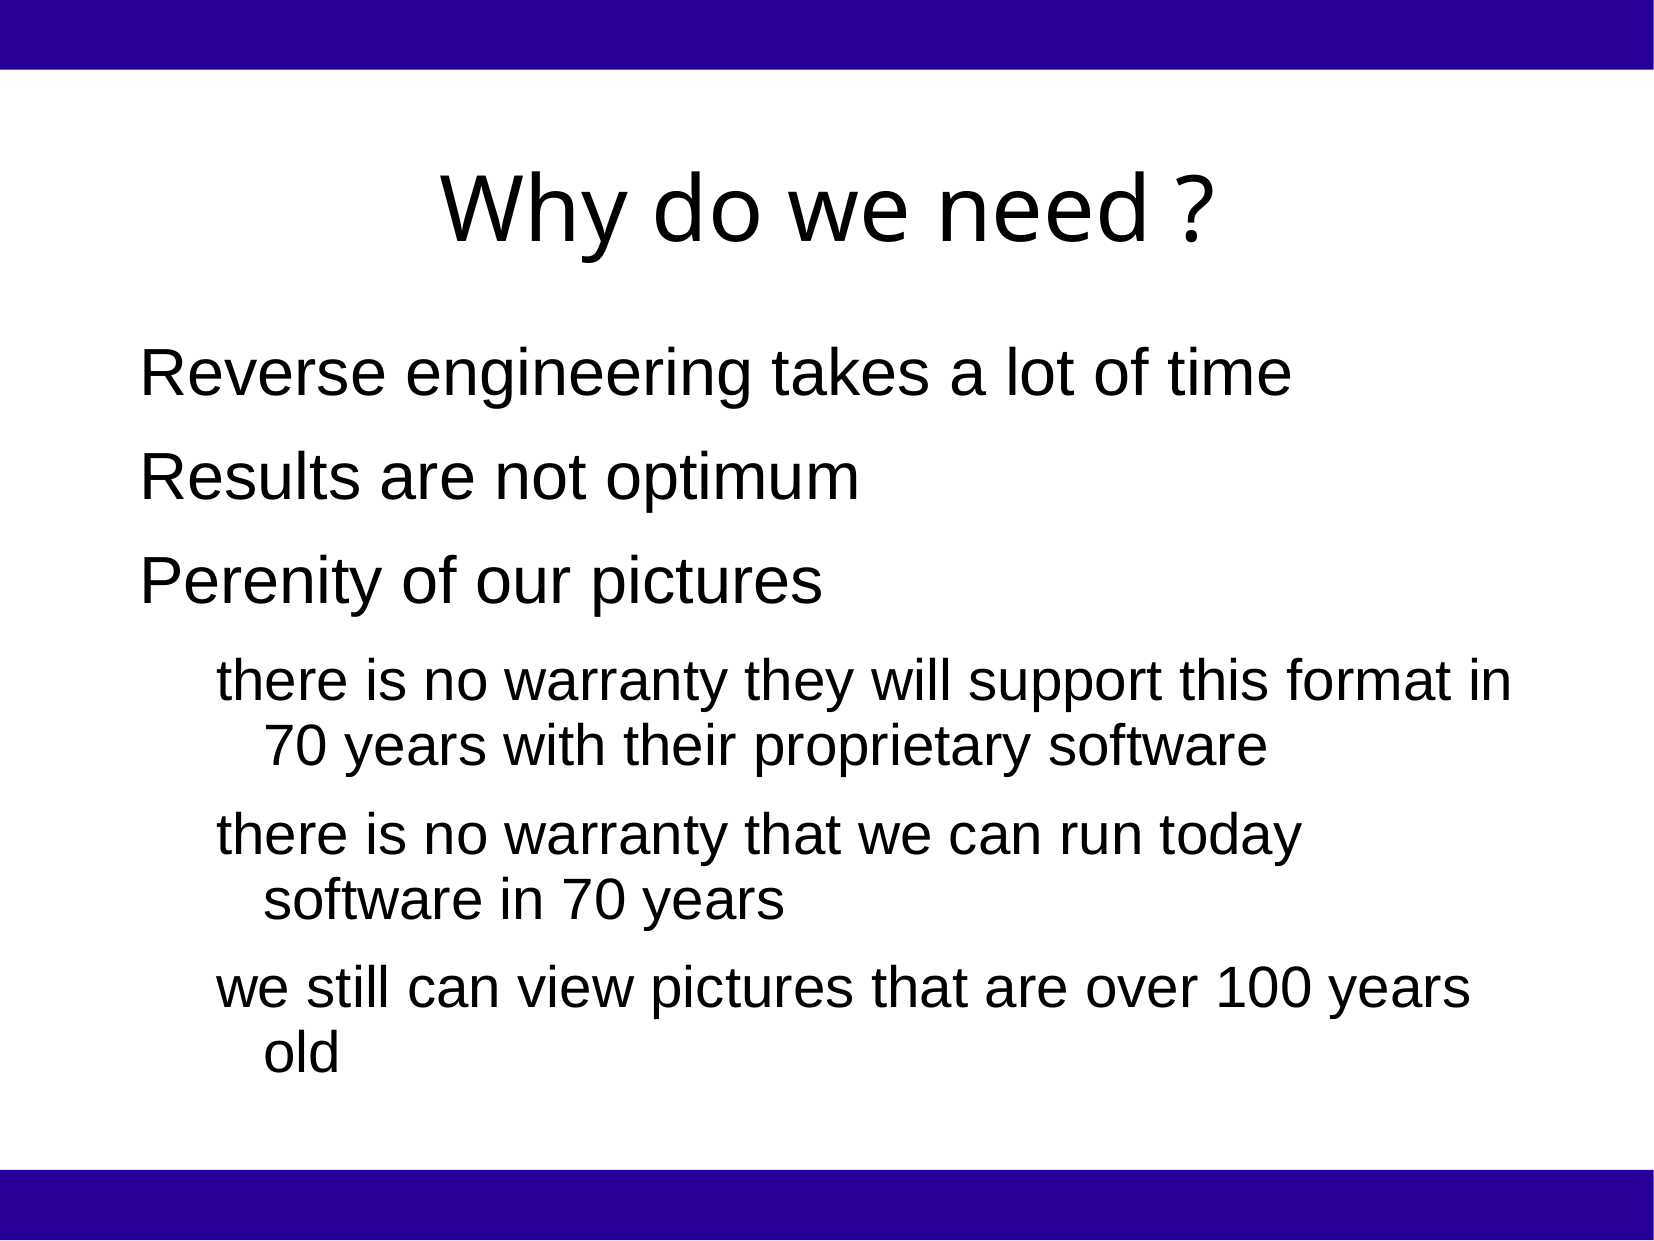

# Why do we need ?
Reverse engineering takes a lot of time
Results are not optimum
Perenity of our pictures
there is no warranty they will support this format in 70 years with their proprietary software
there is no warranty that we can run today software in 70 years
we still can view pictures that are over 100 years old